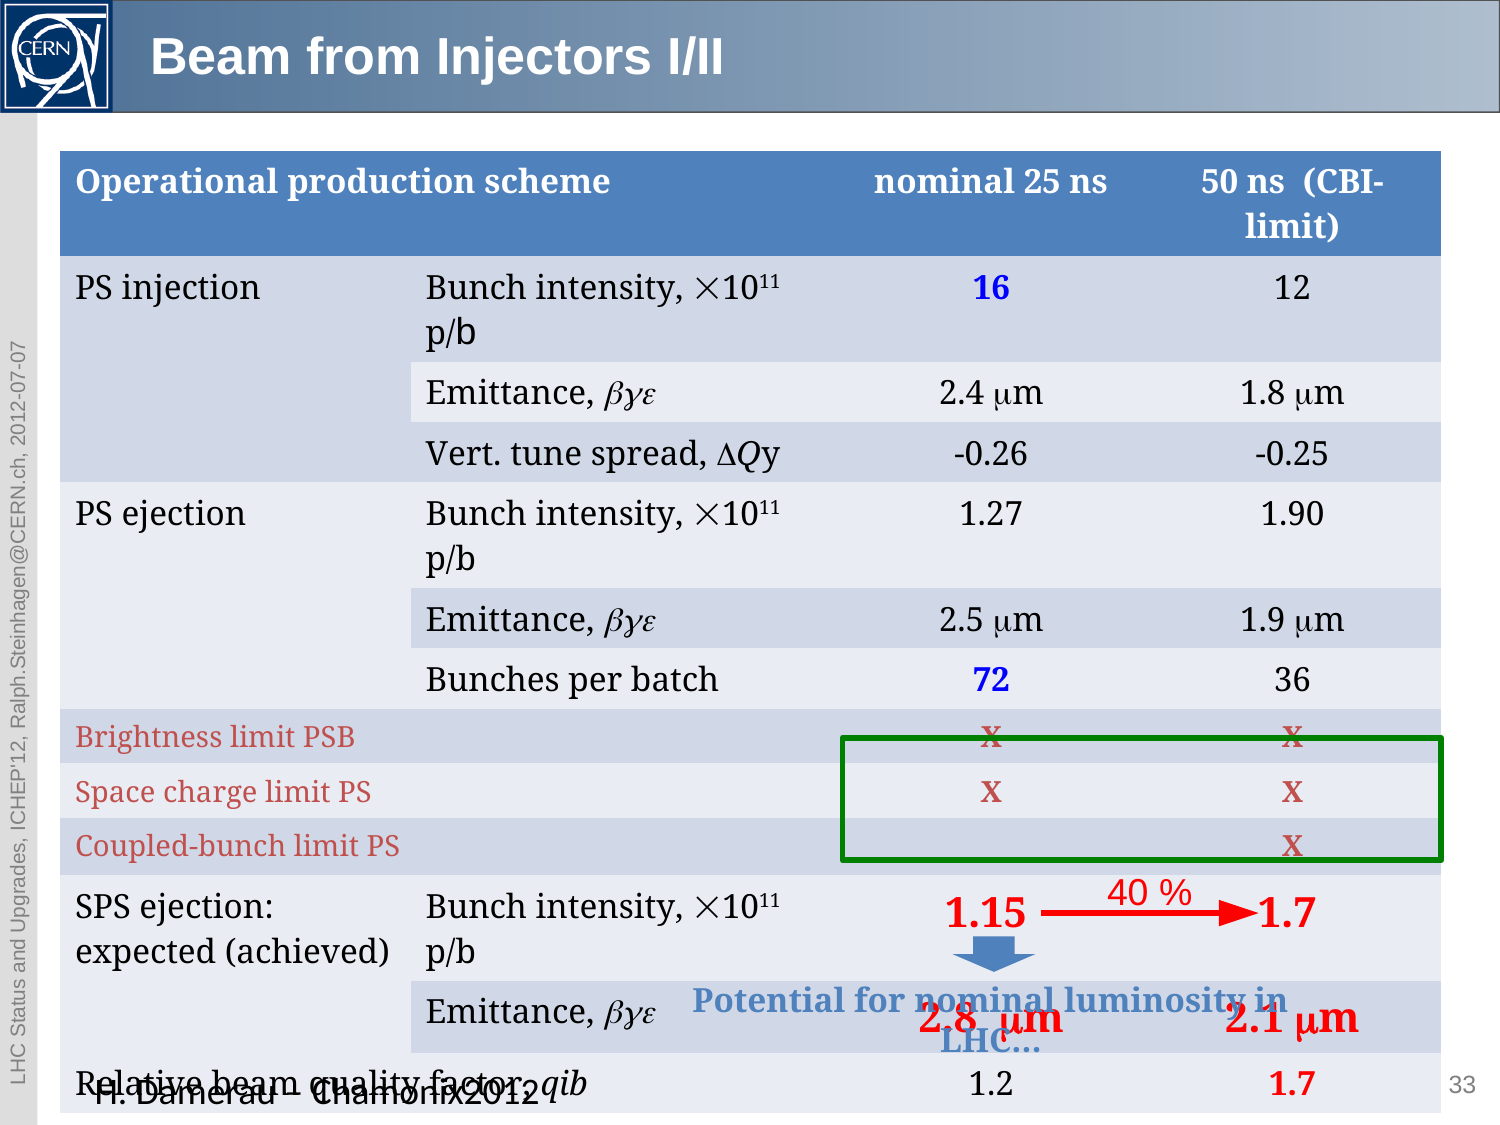

# Beam from Injectors I/II
| Operational production scheme | | nominal 25 ns | 50 ns (CBI-limit) |
| --- | --- | --- | --- |
| PS injection | Bunch intensity, ´1011 p/b | 16 | 12 |
| | Emittance, bge | 2.4 mm | 1.8 mm |
| | Vert. tune spread, DQy | -0.26 | -0.25 |
| PS ejection | Bunch intensity, ´1011 p/b | 1.27 | 1.90 |
| | Emittance, bge | 2.5 mm | 1.9 mm |
| | Bunches per batch | 72 | 36 |
| Brightness limit PSB | | X | X |
| Space charge limit PS | | X | X |
| Coupled-bunch limit PS | | | X |
| SPS ejection: expected (achieved) | Bunch intensity, ´1011 p/b | 1.15 | 1.7 |
| | Emittance, bge | 2.8 mm | 2.1 mm |
| Relative beam quality factor, qib | | 1.2 | 1.7 |
40 %
Potential for nominal luminosity in LHC…
H. Damerau – Chamonix2012